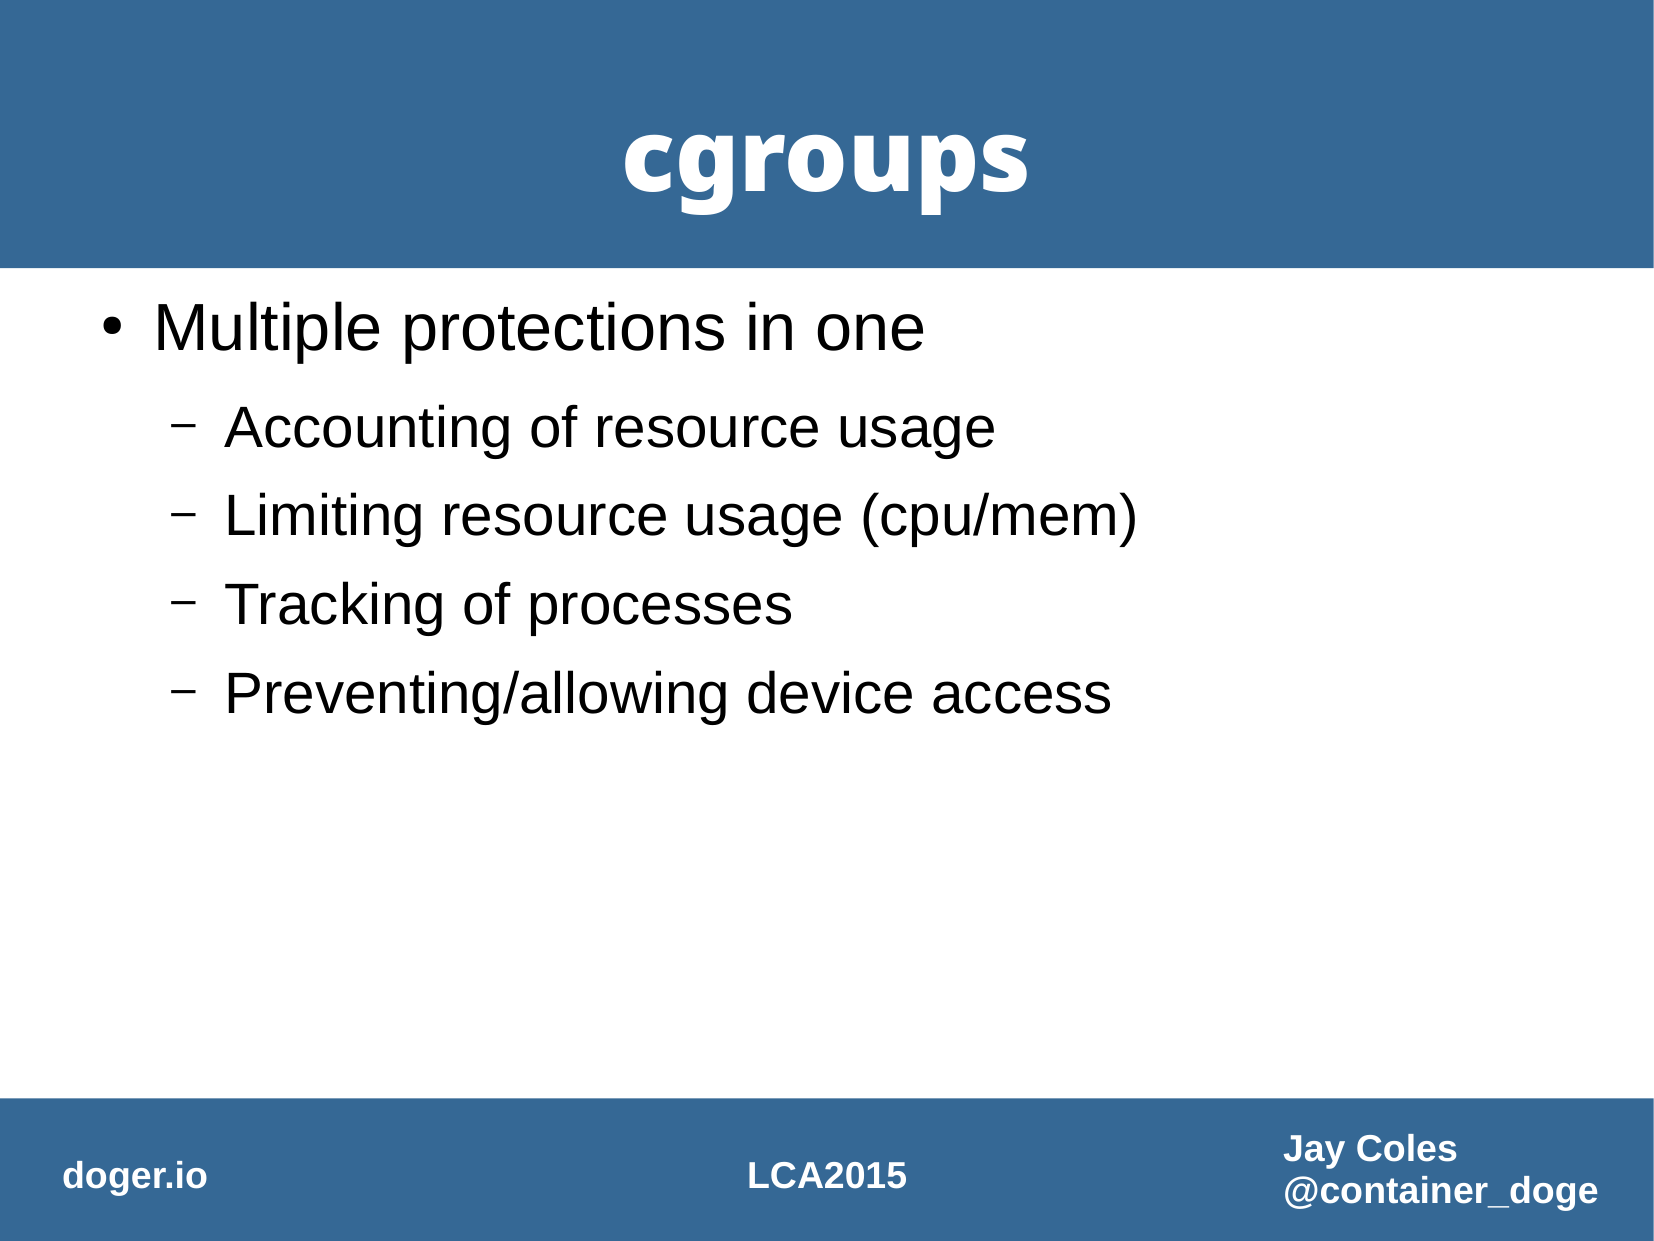

# cgroups
Multiple protections in one
Accounting of resource usage
Limiting resource usage (cpu/mem)
Tracking of processes
Preventing/allowing device access